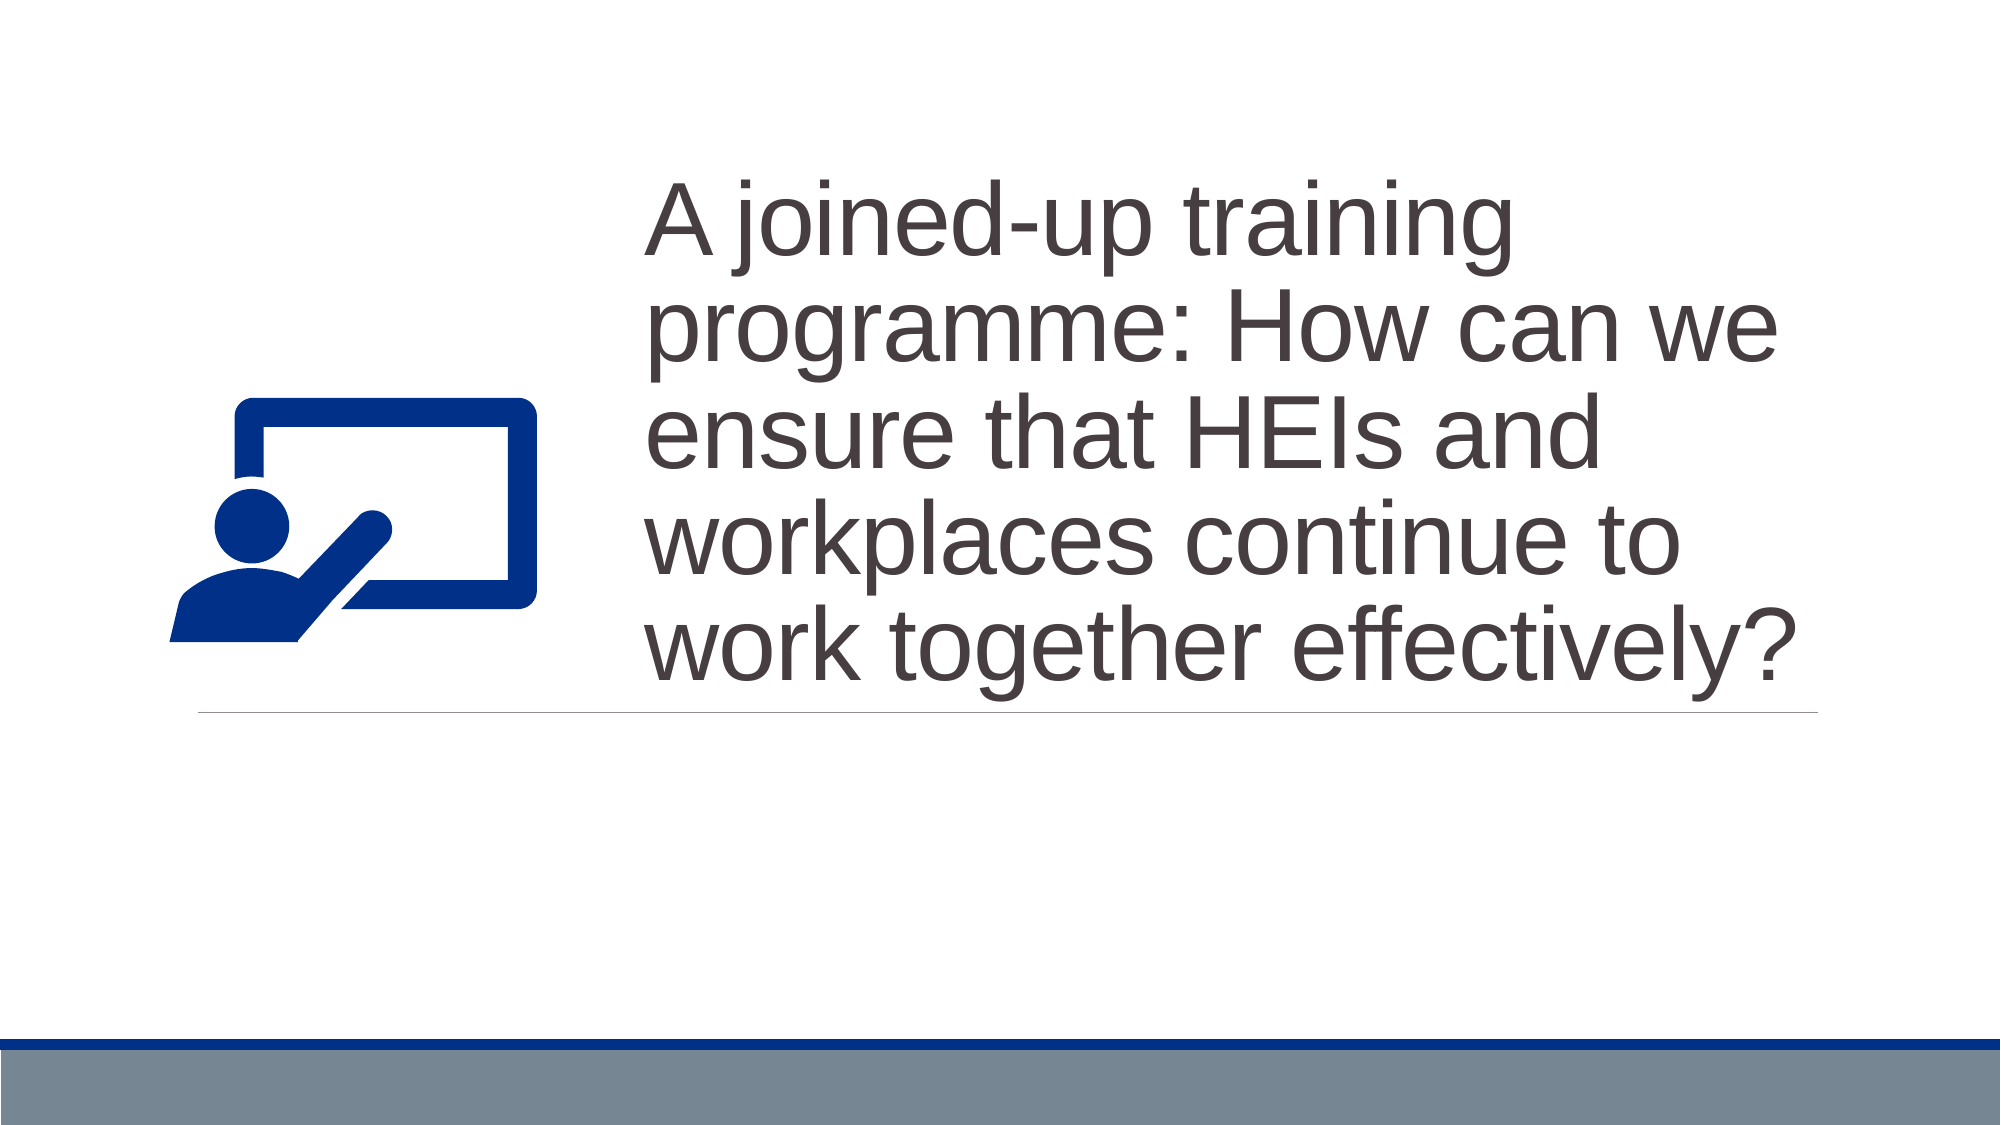

# A joined-up training programme: How can we ensure that HEIs and workplaces continue to work together effectively?